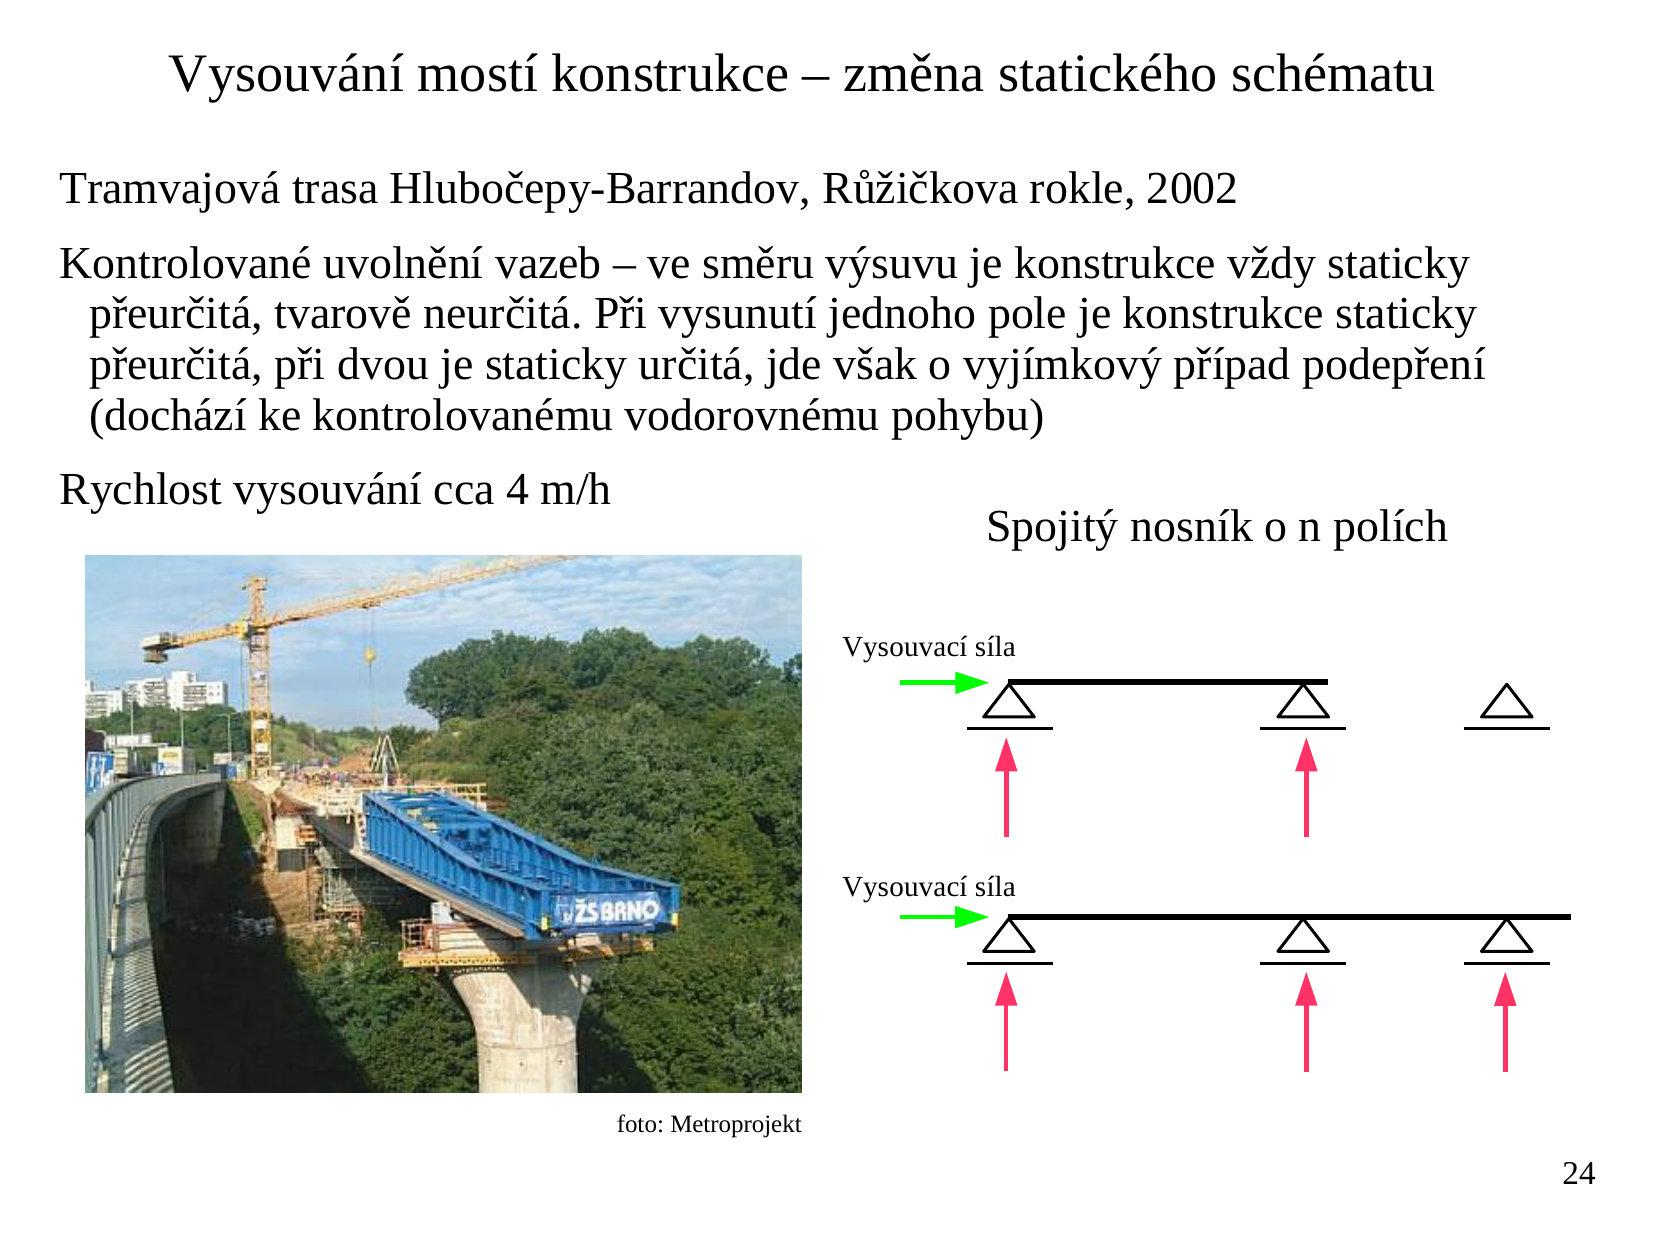

# Vysouvání mostí konstrukce – změna statického schématu
Tramvajová trasa Hlubočepy-Barrandov, Růžičkova rokle, 2002
Kontrolované uvolnění vazeb – ve směru výsuvu je konstrukce vždy staticky přeurčitá, tvarově neurčitá. Při vysunutí jednoho pole je konstrukce staticky přeurčitá, při dvou je staticky určitá, jde však o vyjímkový případ podepření (dochází ke kontrolovanému vodorovnému pohybu)
Rychlost vysouvání cca 4 m/h
Spojitý nosník o n polích
Vysouvací síla
Vysouvací síla
foto: Metroprojekt
24